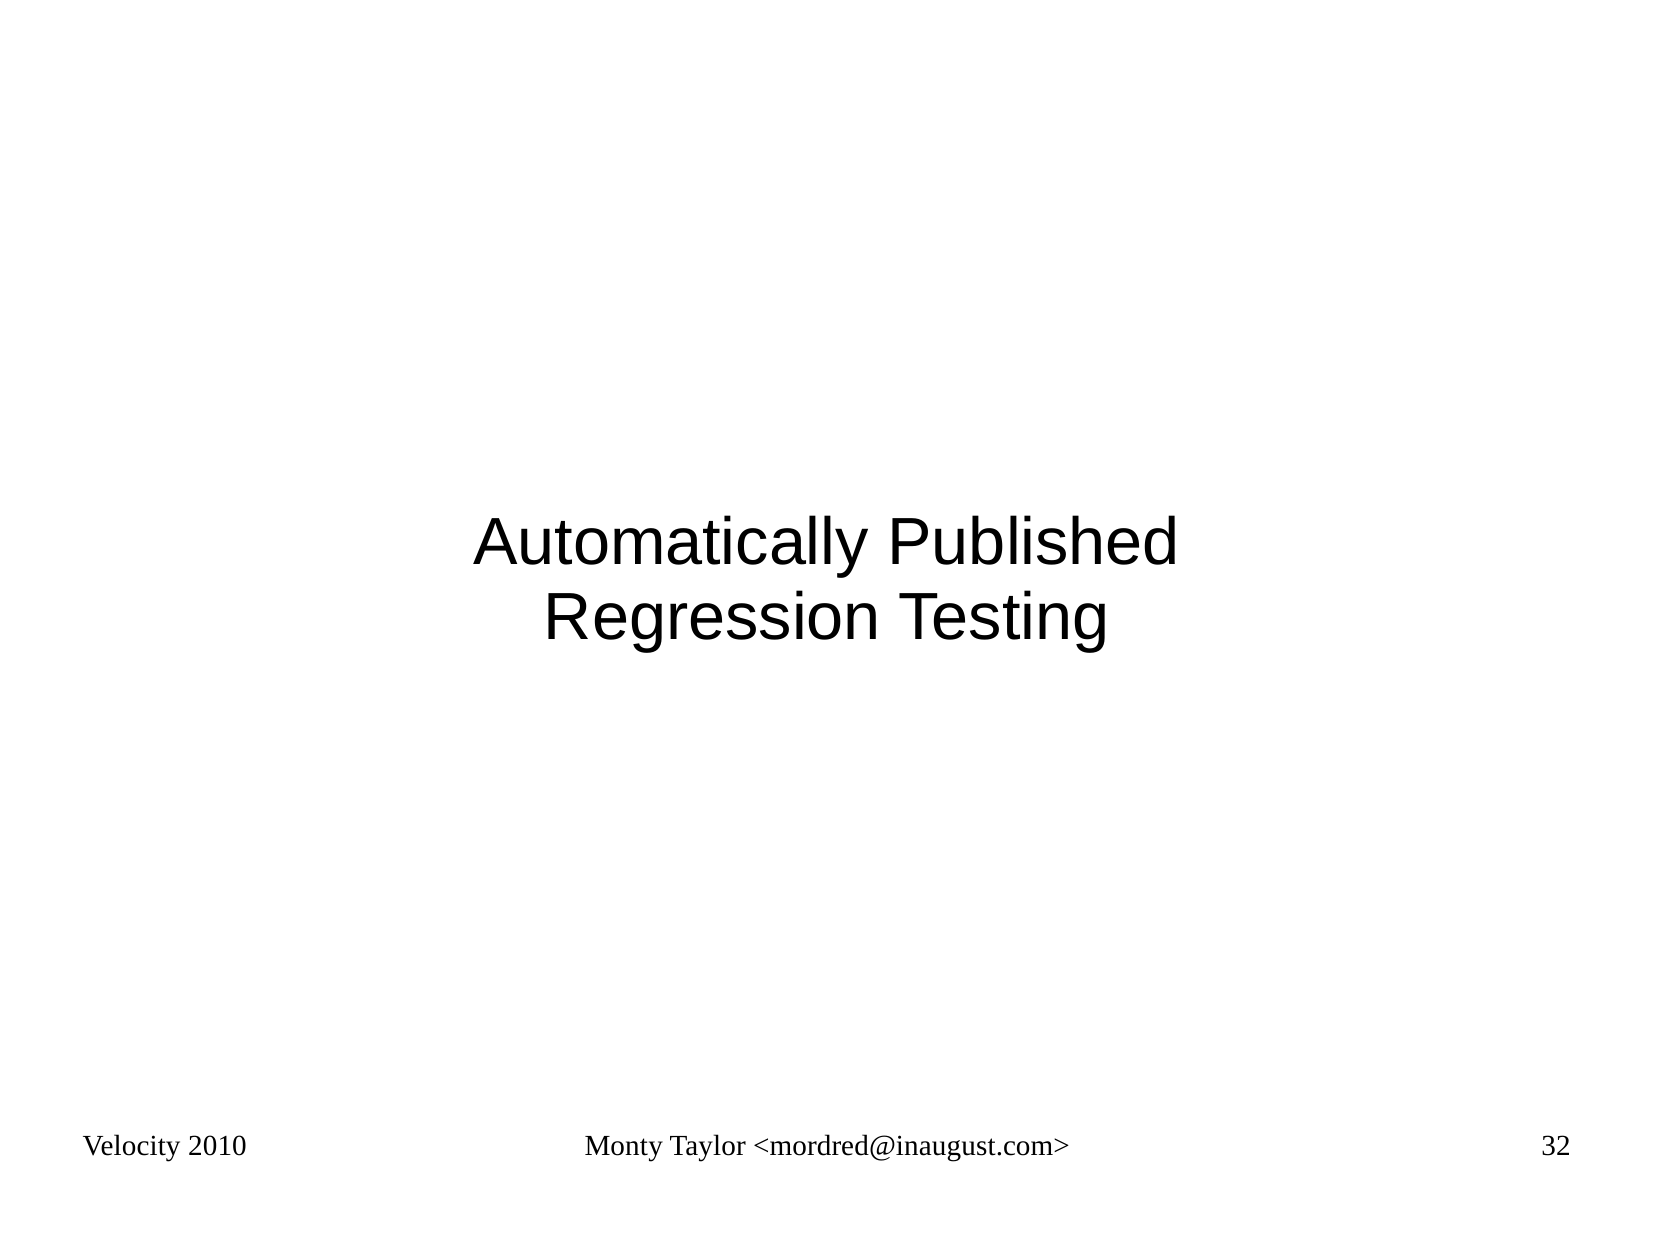

# Automatically Published
Regression Testing
Velocity 2010
Monty Taylor <mordred@inaugust.com>
32